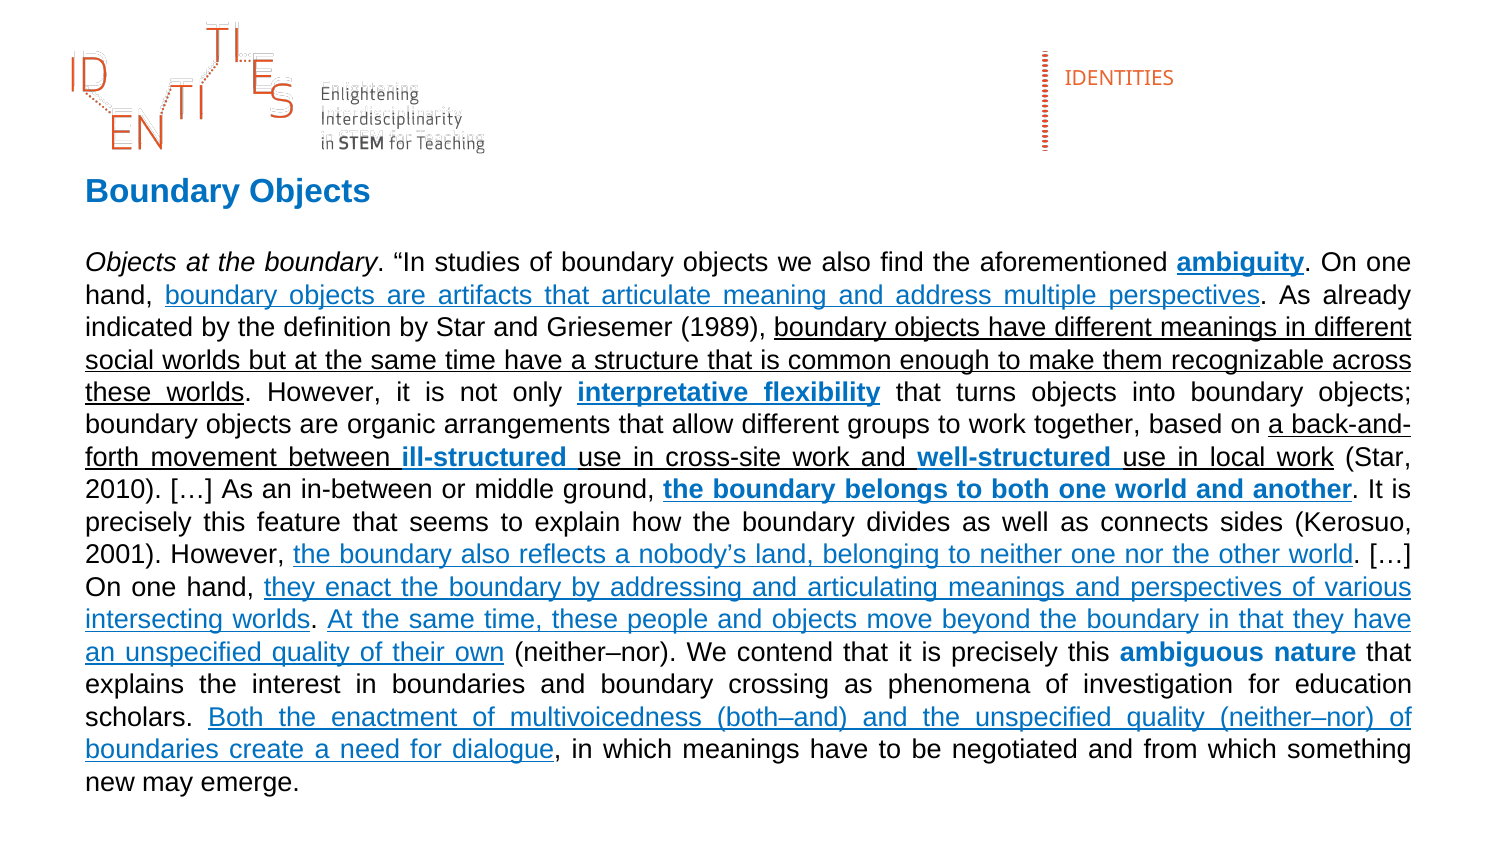

IDENTITIES
Boundary Objects
Objects at the boundary. “In studies of boundary objects we also find the aforementioned ambiguity. On one hand, boundary objects are artifacts that articulate meaning and address multiple perspectives. As already indicated by the definition by Star and Griesemer (1989), boundary objects have different meanings in different social worlds but at the same time have a structure that is common enough to make them recognizable across these worlds. However, it is not only interpretative flexibility that turns objects into boundary objects; boundary objects are organic arrangements that allow different groups to work together, based on a back-and-forth movement between ill-structured use in cross-site work and well-structured use in local work (Star, 2010). […] As an in-between or middle ground, the boundary belongs to both one world and another. It is precisely this feature that seems to explain how the boundary divides as well as connects sides (Kerosuo, 2001). However, the boundary also reflects a nobody’s land, belonging to neither one nor the other world. […] On one hand, they enact the boundary by addressing and articulating meanings and perspectives of various intersecting worlds. At the same time, these people and objects move beyond the boundary in that they have an unspecified quality of their own (neither–nor). We contend that it is precisely this ambiguous nature that explains the interest in boundaries and boundary crossing as phenomena of investigation for education scholars. Both the enactment of multivoicedness (both–and) and the unspecified quality (neither–nor) of boundaries create a need for dialogue, in which meanings have to be negotiated and from which something new may emerge.